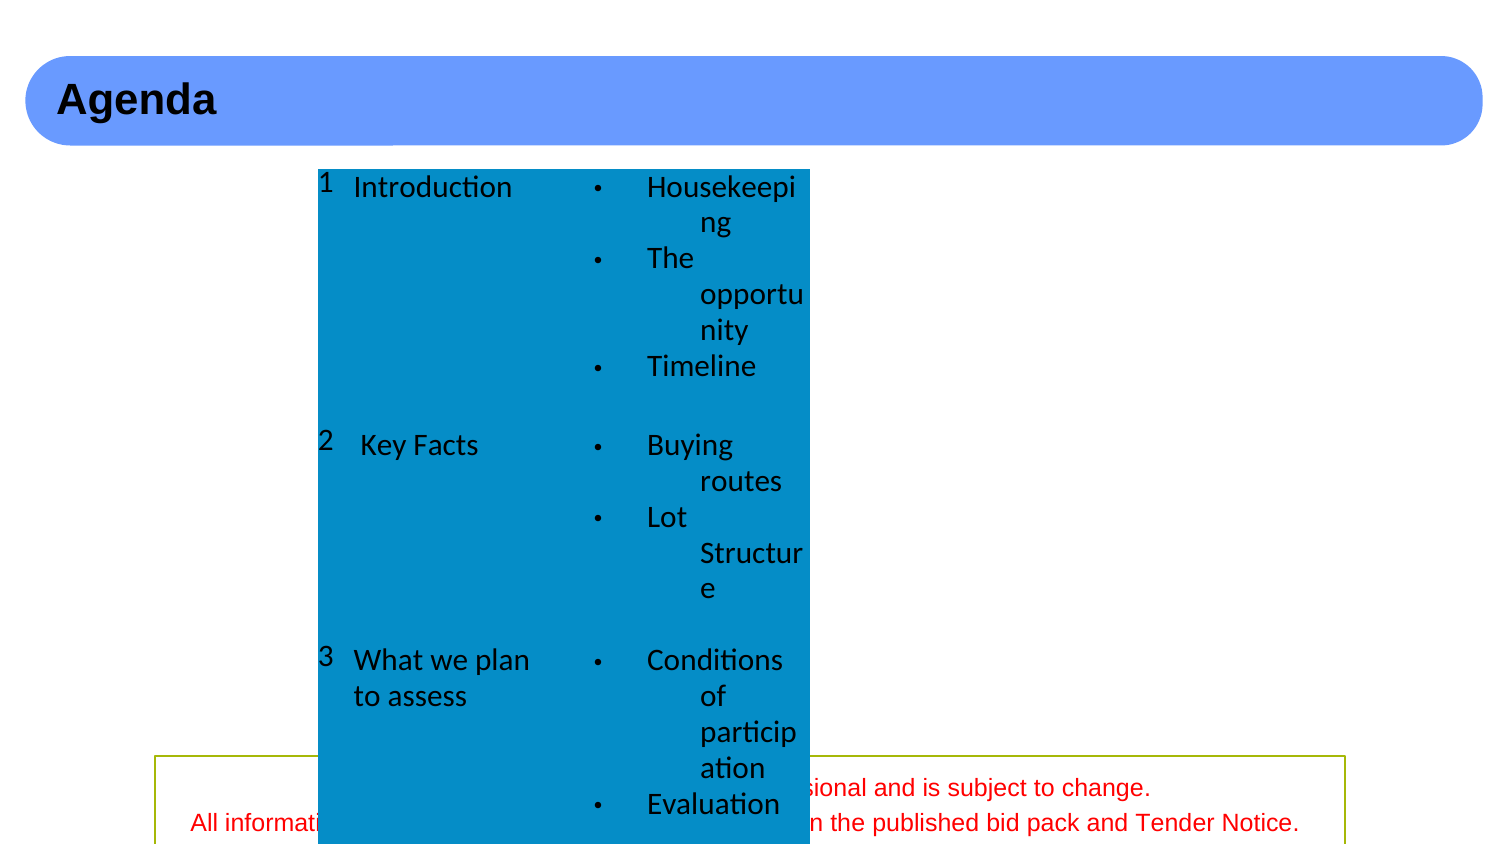

# Agenda
| 1 | Introduction | Housekeeping The opportunity Timeline |
| --- | --- | --- |
| 2 | Key Facts | Buying routes Lot Structure |
| 3 | What we plan to assess | Conditions of participation Evaluation |
| 4 | Do’s and Don’ts | Advice for bidders |
| 5 | Next steps | Supplier Surgeries |
All information in this presentation is provisional and is subject to change.
All information will be superseded by information found in the published bid pack and Tender Notice.